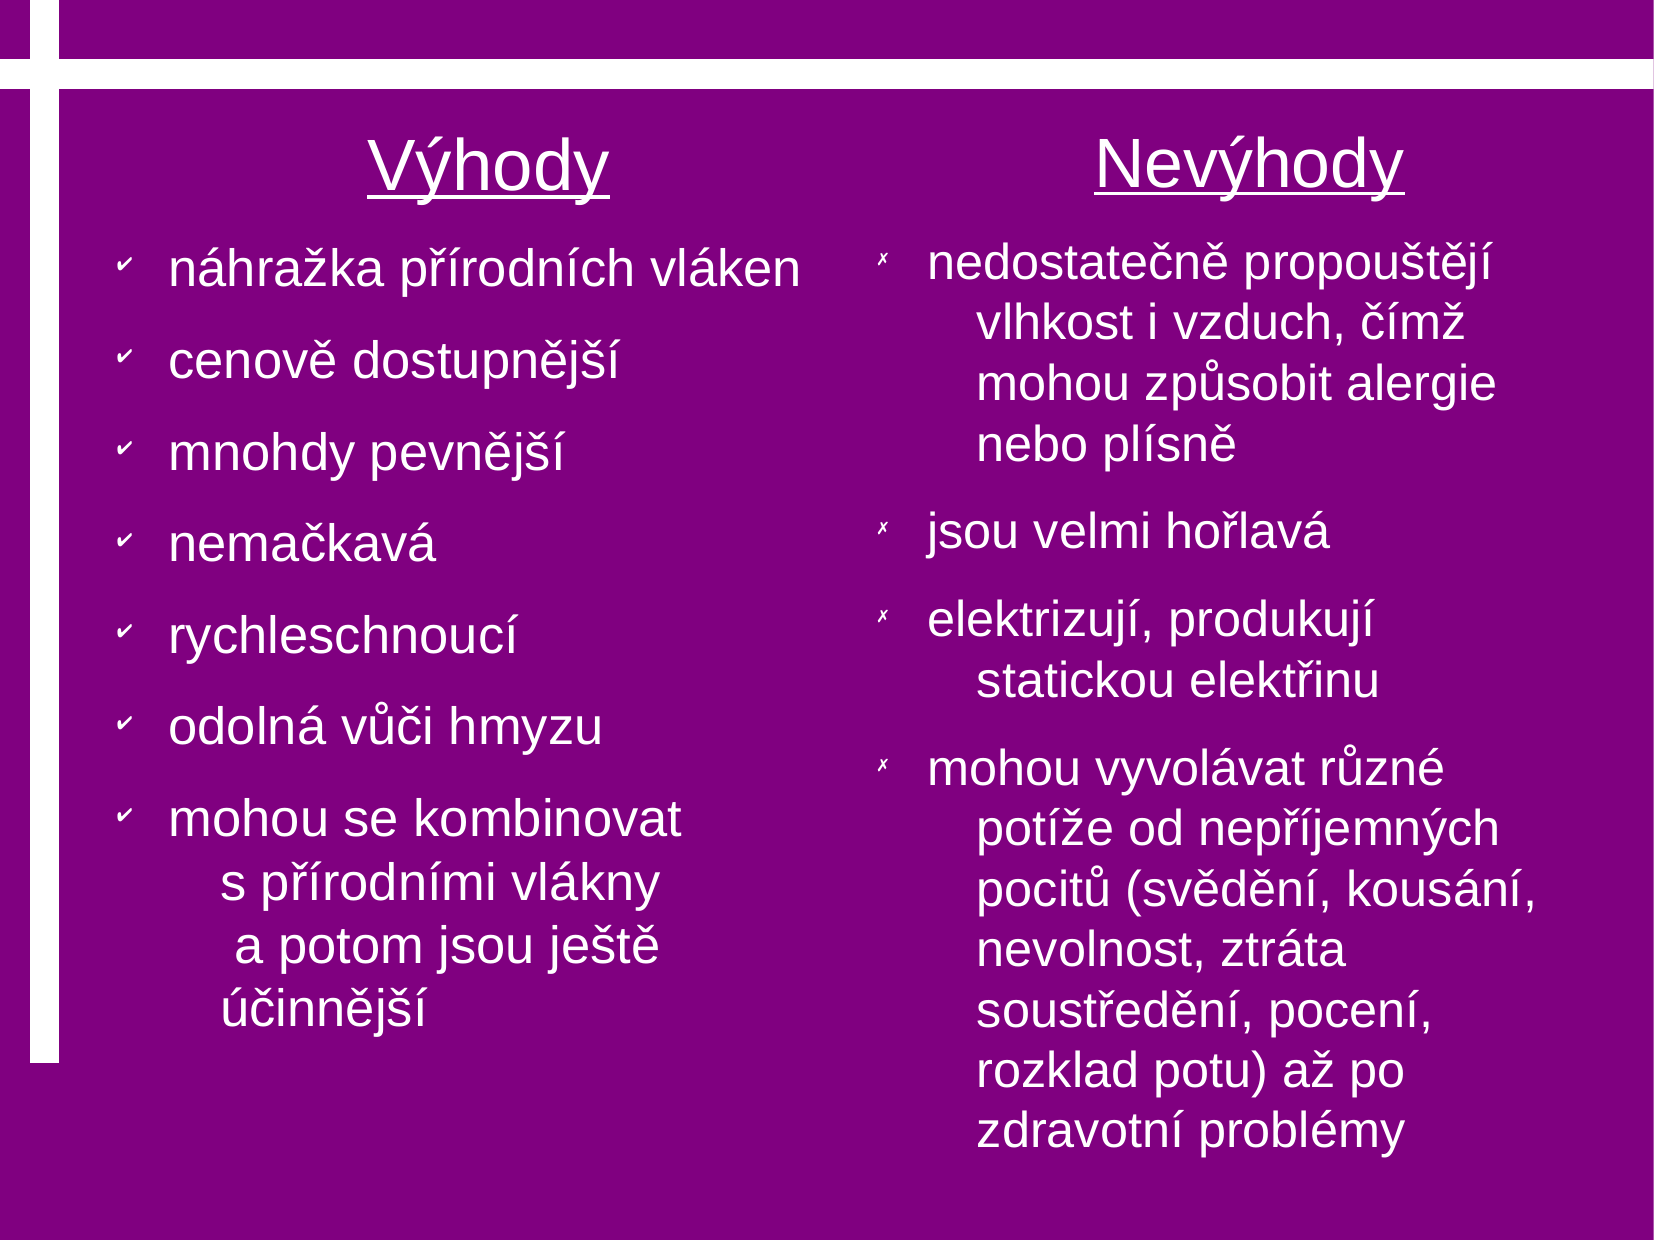

# Výhody
náhražka přírodních vláken
cenově dostupnější
mnohdy pevnější
nemačkavá
rychleschnoucí
odolná vůči hmyzu
mohou se kombinovat s přírodními vlákny a potom jsou ještě účinnější
Nevýhody
nedostatečně propouštějí vlhkost i vzduch, čímž mohou způsobit alergie nebo plísně
jsou velmi hořlavá
elektrizují, produkují statickou elektřinu
mohou vyvolávat různé potíže od nepříjemných pocitů (svědění, kousání, nevolnost, ztráta soustředění, pocení, rozklad potu) až po zdravotní problémy